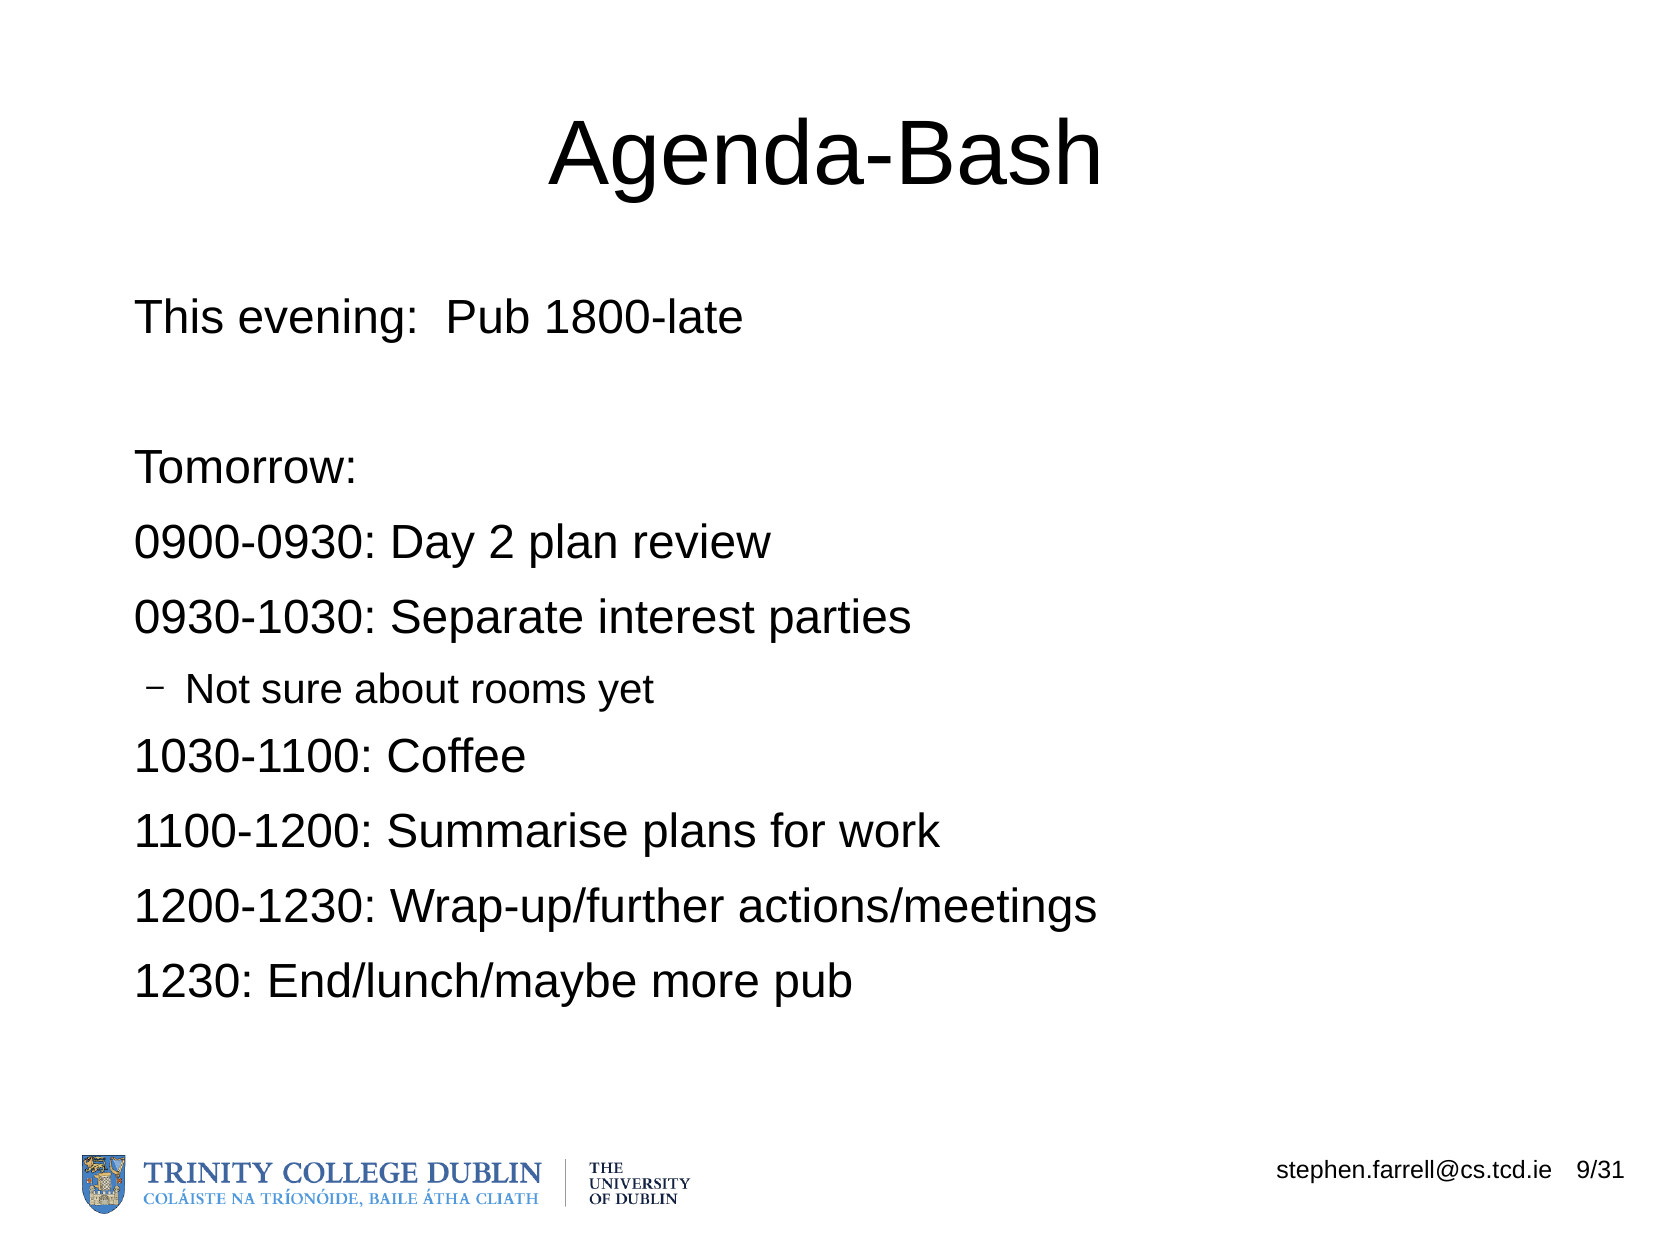

# Agenda-Bash
This evening: Pub 1800-late
Tomorrow:
0900-0930: Day 2 plan review
0930-1030: Separate interest parties
Not sure about rooms yet
1030-1100: Coffee
1100-1200: Summarise plans for work
1200-1230: Wrap-up/further actions/meetings
1230: End/lunch/maybe more pub